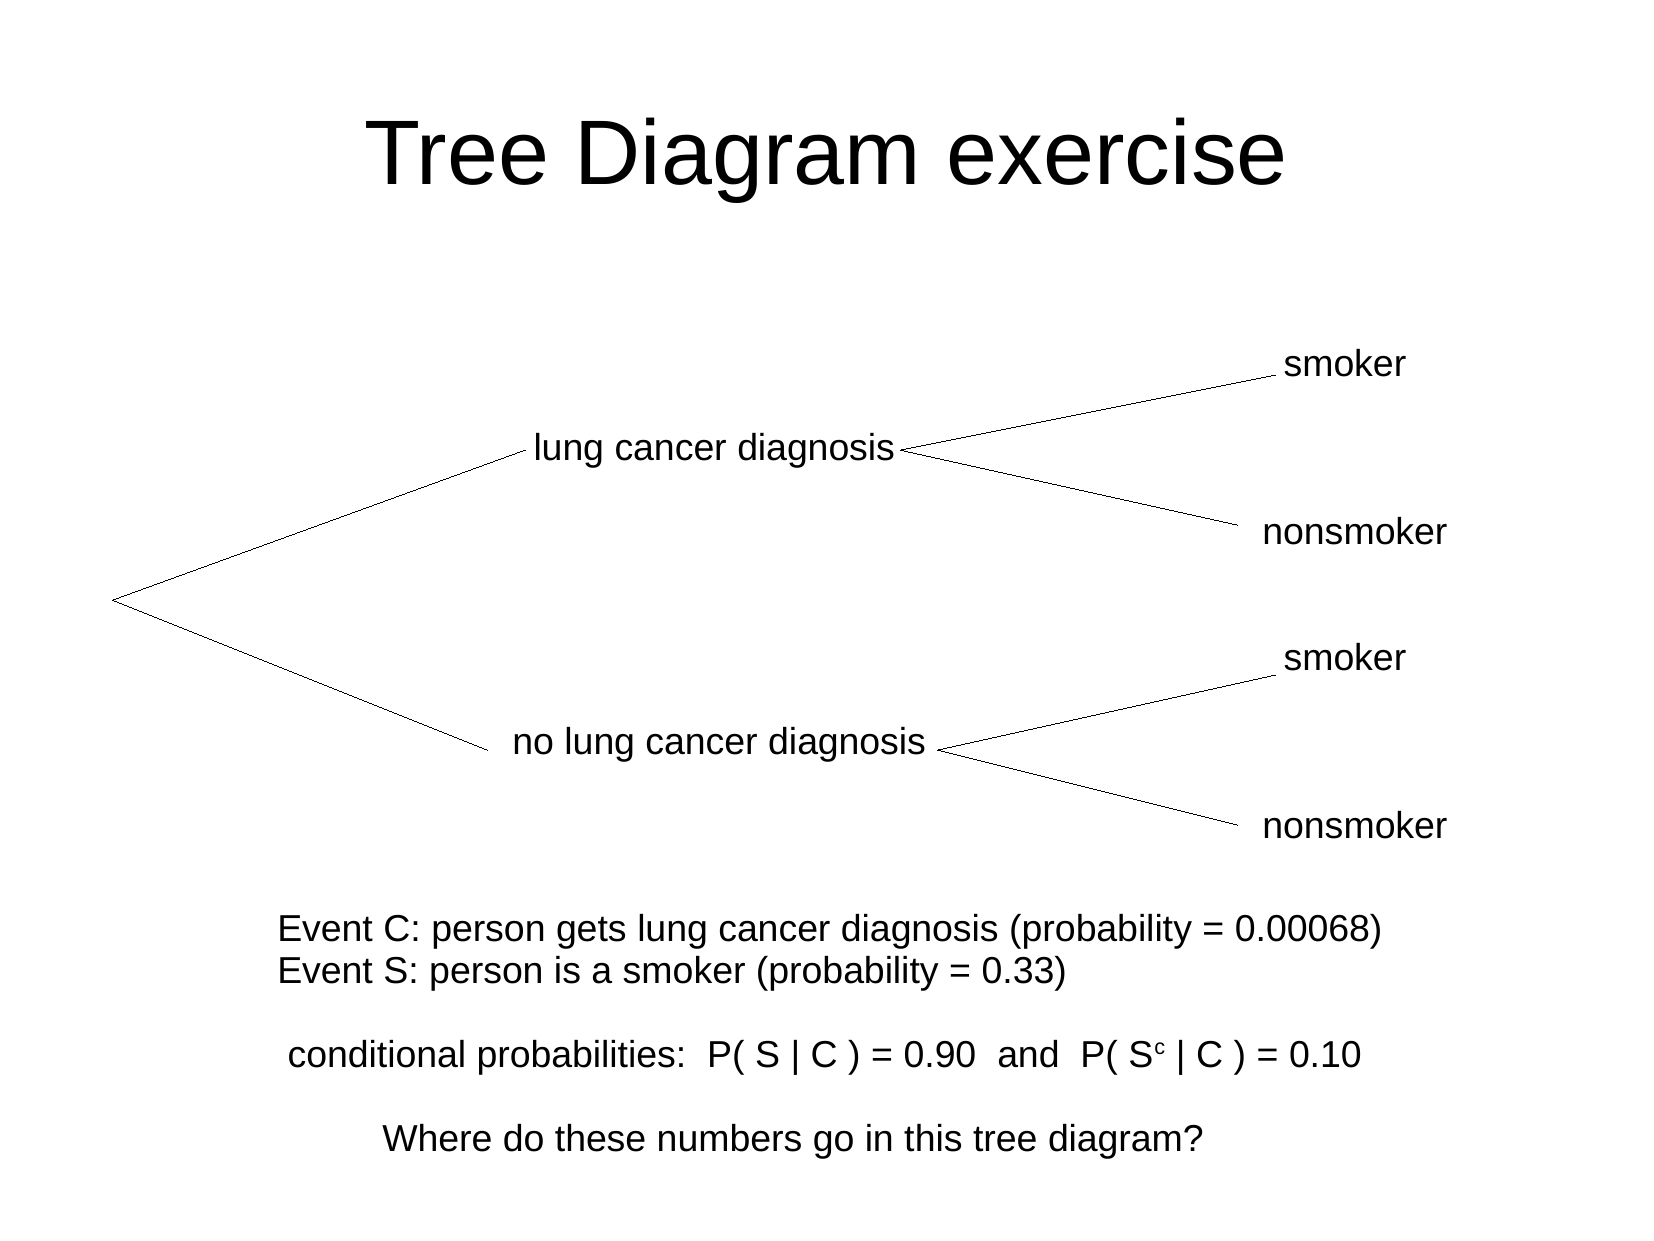

# Tree Diagram exercise
 	 									 smoker
 lung cancer diagnosis
										nonsmoker
										 smoker
no lung cancer diagnosis
										nonsmoker
Event C: person gets lung cancer diagnosis (probability = 0.00068)
Event S: person is a smoker (probability = 0.33)
 conditional probabilities: P( S | C ) = 0.90 and P( Sc | C ) = 0.10
 Where do these numbers go in this tree diagram?